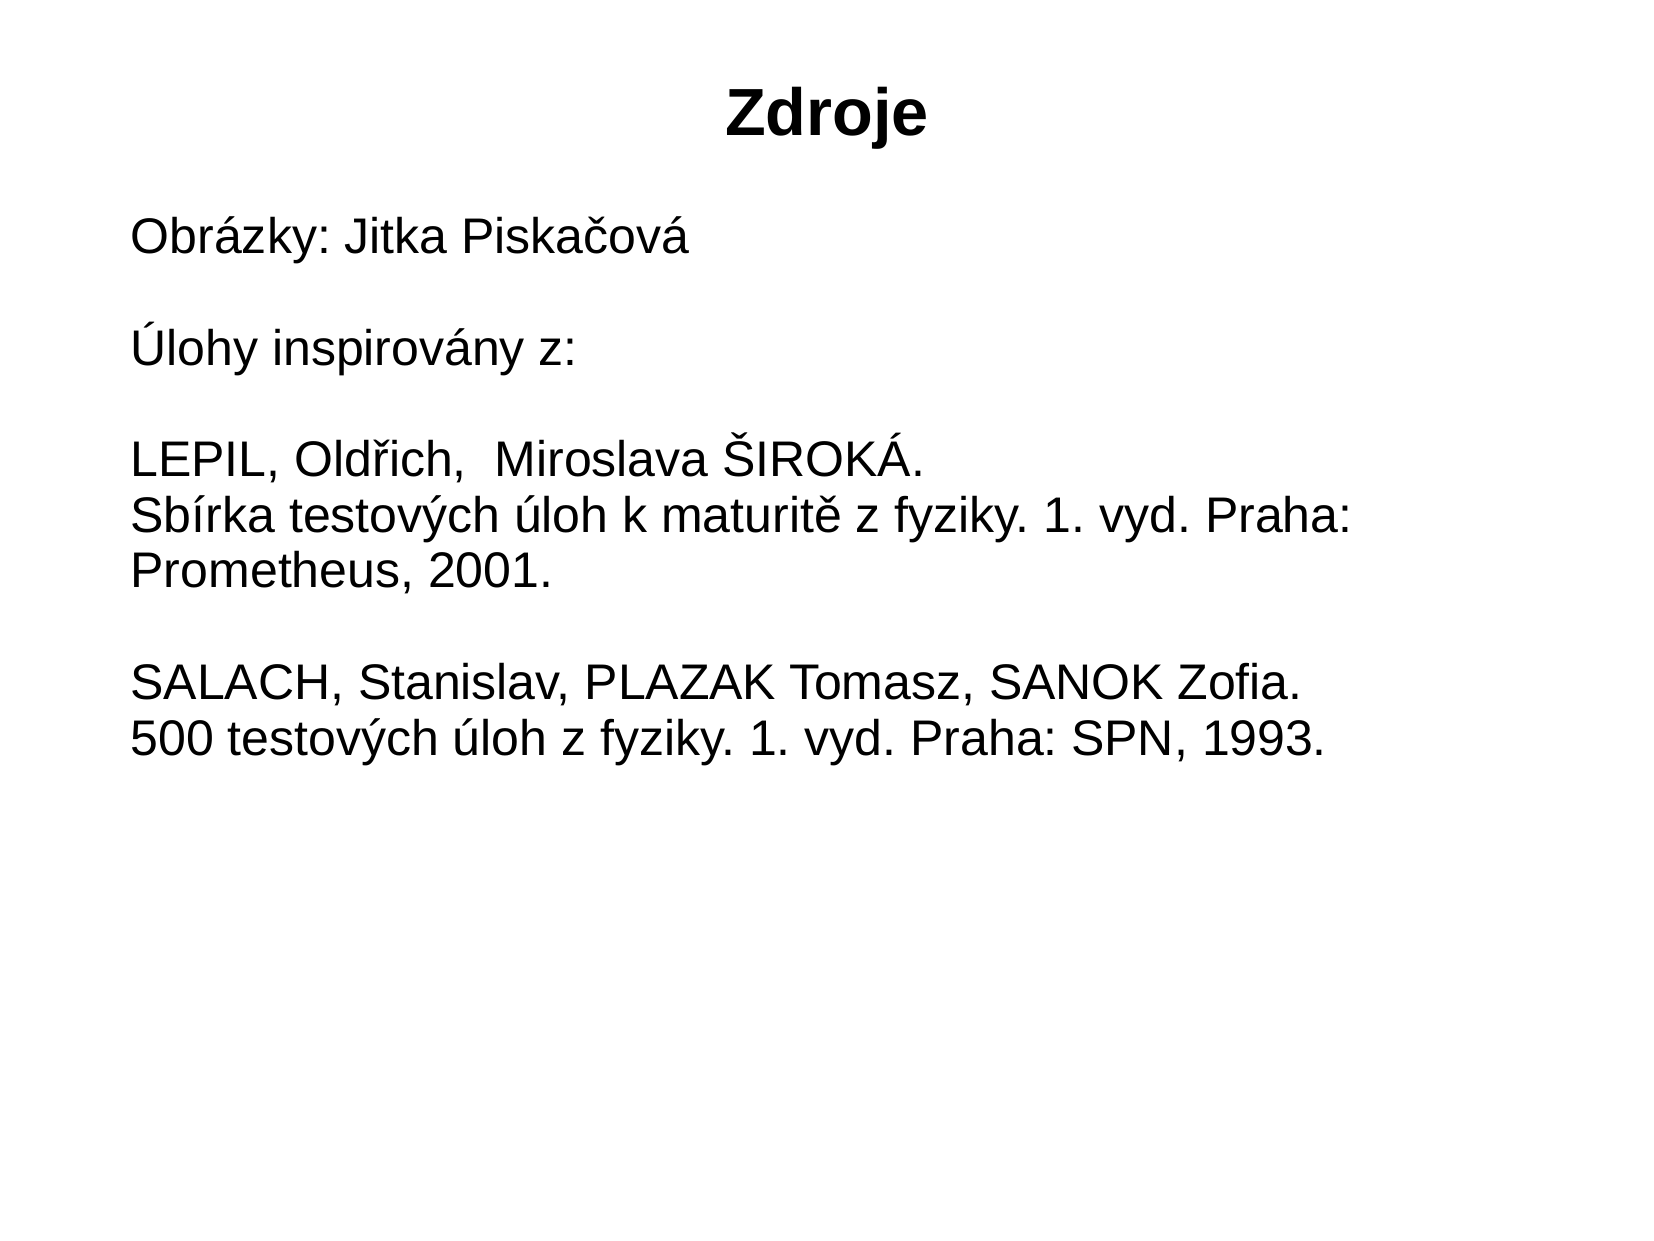

# Zdroje
Obrázky: Jitka Piskačová
Úlohy inspirovány z:
LEPIL, Oldřich, Miroslava ŠIROKÁ.
Sbírka testových úloh k maturitě z fyziky. 1. vyd. Praha:
Prometheus, 2001.
SALACH, Stanislav, PLAZAK Tomasz, SANOK Zofia.
500 testových úloh z fyziky. 1. vyd. Praha: SPN, 1993.